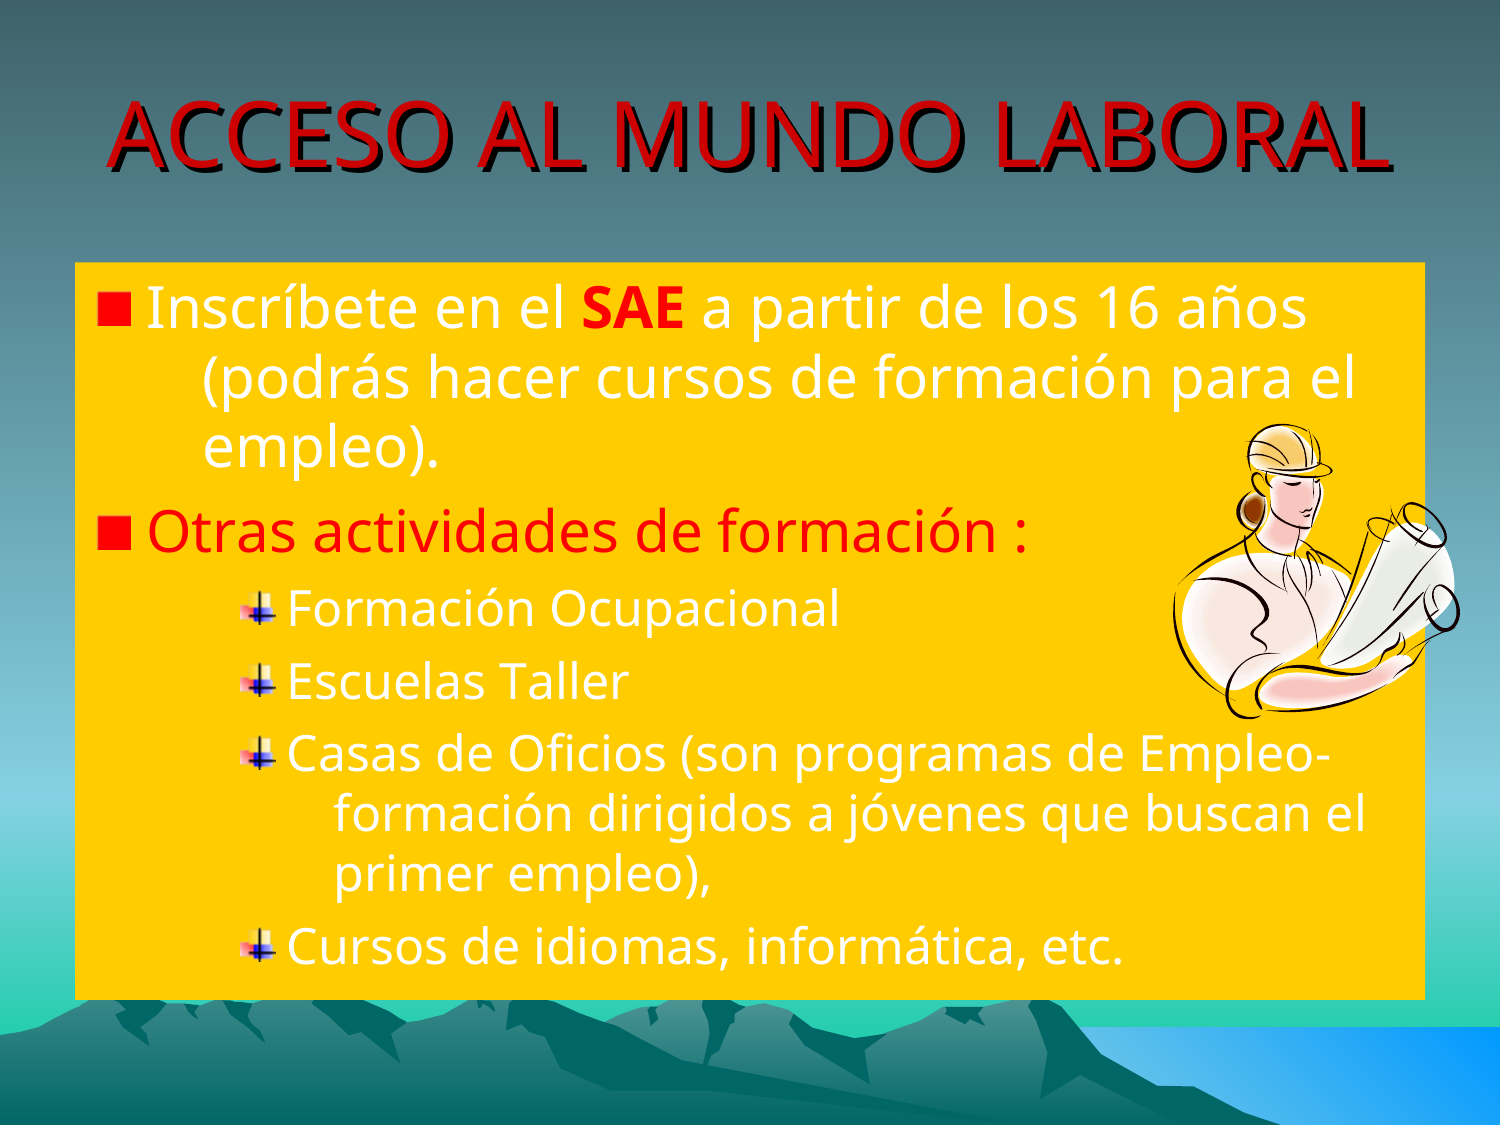

# ACCESO AL MUNDO LABORAL
Inscríbete en el SAE a partir de los 16 años (podrás hacer cursos de formación para el empleo).
Otras actividades de formación :
Formación Ocupacional
Escuelas Taller
Casas de Oficios (son programas de Empleo-formación dirigidos a jóvenes que buscan el primer empleo),
Cursos de idiomas, informática, etc.